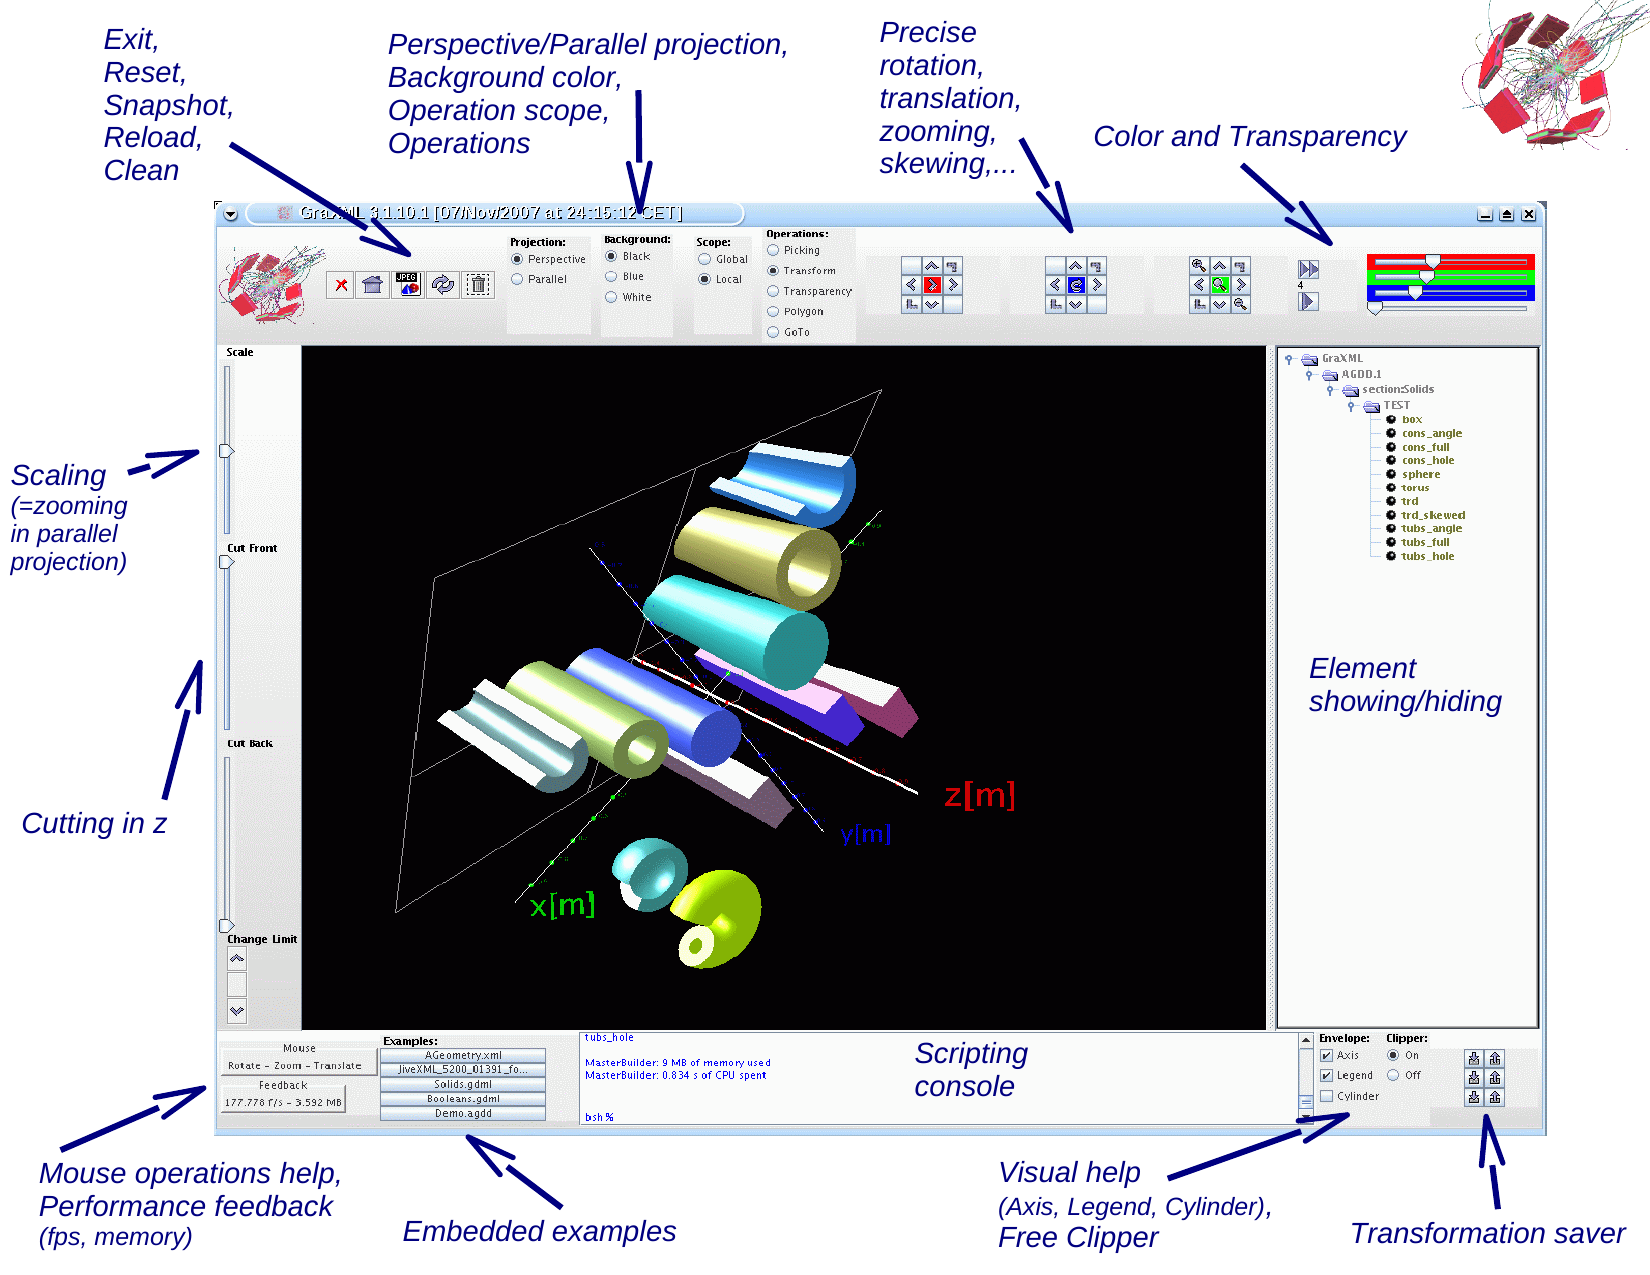

Precise rotation, translation, zooming, skewing,...
Exit,
Reset,
Snapshot,
Reload,
Clean
Perspective/Parallel projection,
Background color,
Operation scope,
Operations
Color and Transparency
Scaling
(=zooming in parallel projection)
Element
showing/hiding
Cutting in z
Scripting console
Visual help
(Axis, Legend, Cylinder),
Free Clipper
Mouse operations help,
Performance feedback
(fps, memory)
Embedded examples
Transformation saver